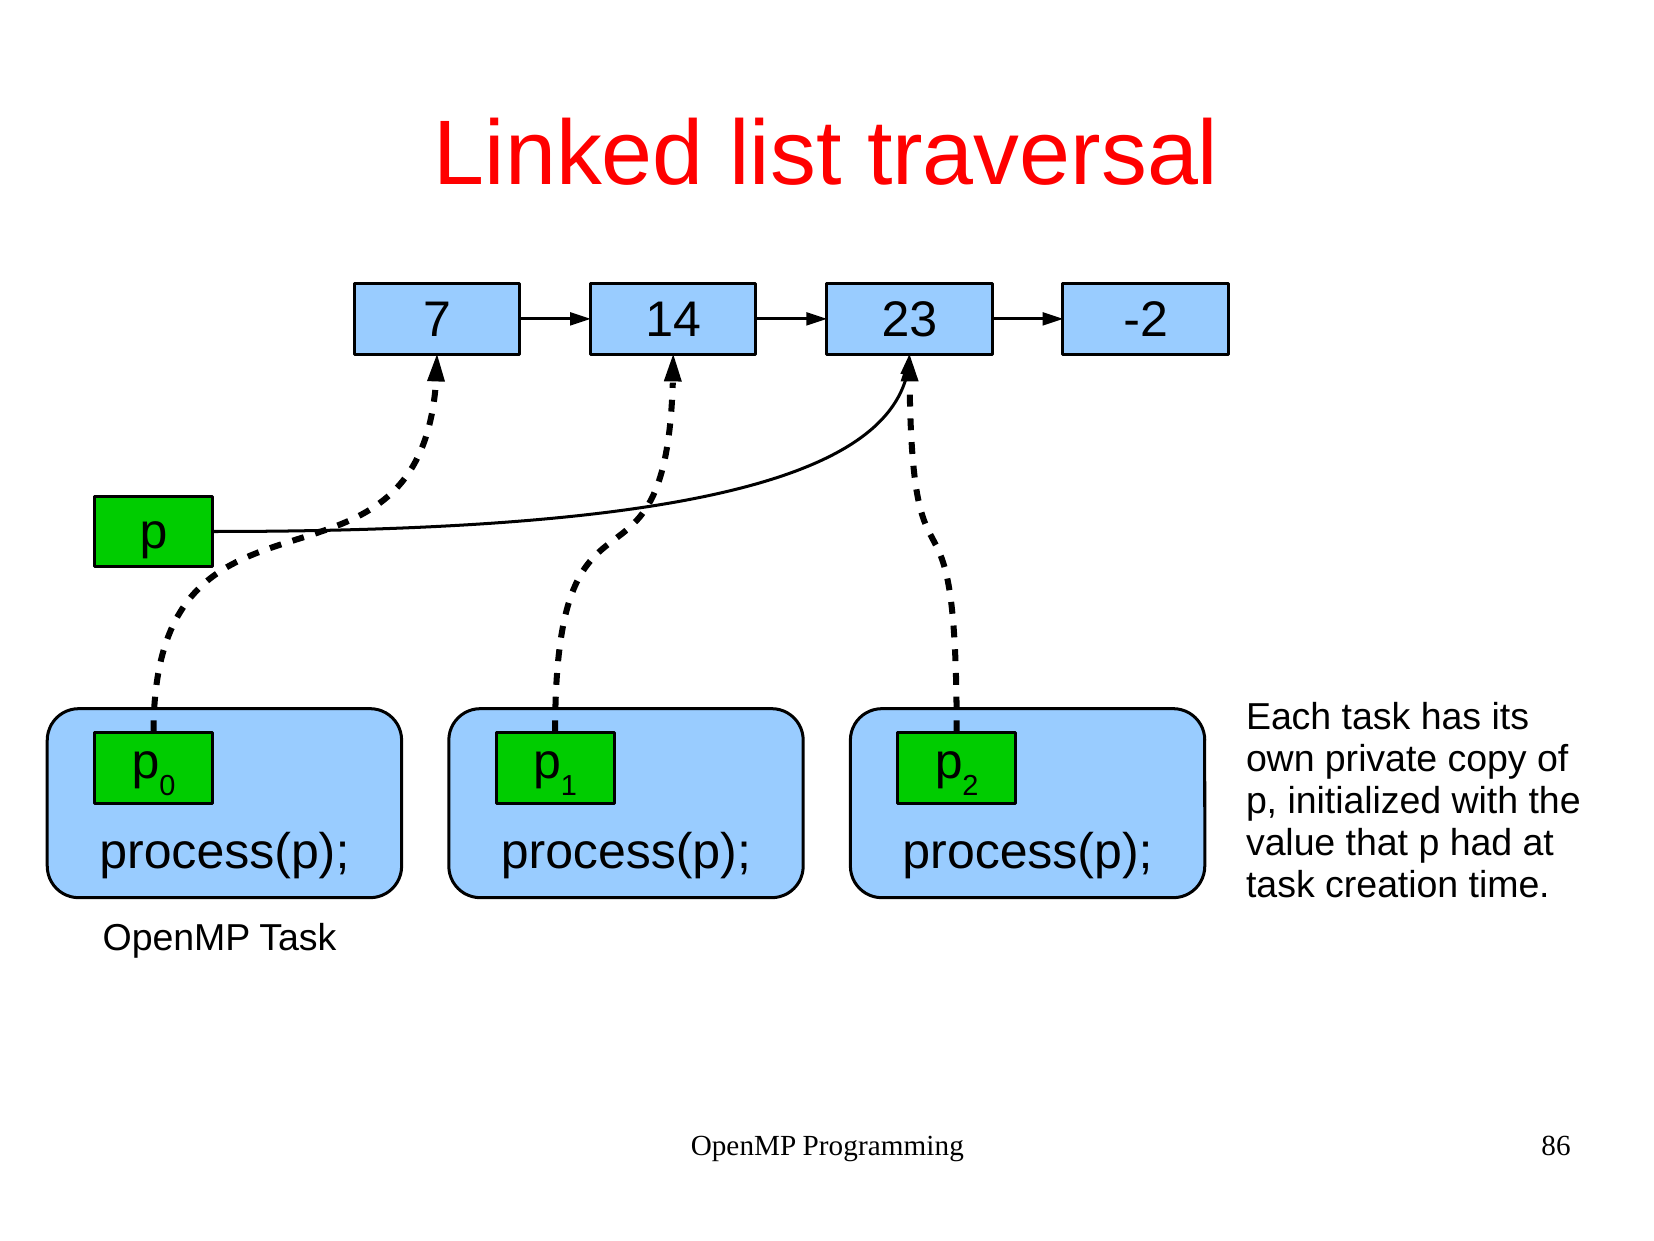

# Linked list traversal
7
14
23
-2
p
Each task has its own private copy of p, initialized with the value that p had at task creation time.
process(p);
process(p);
process(p);
p0
p1
p2
OpenMP Task
OpenMP Programming
86